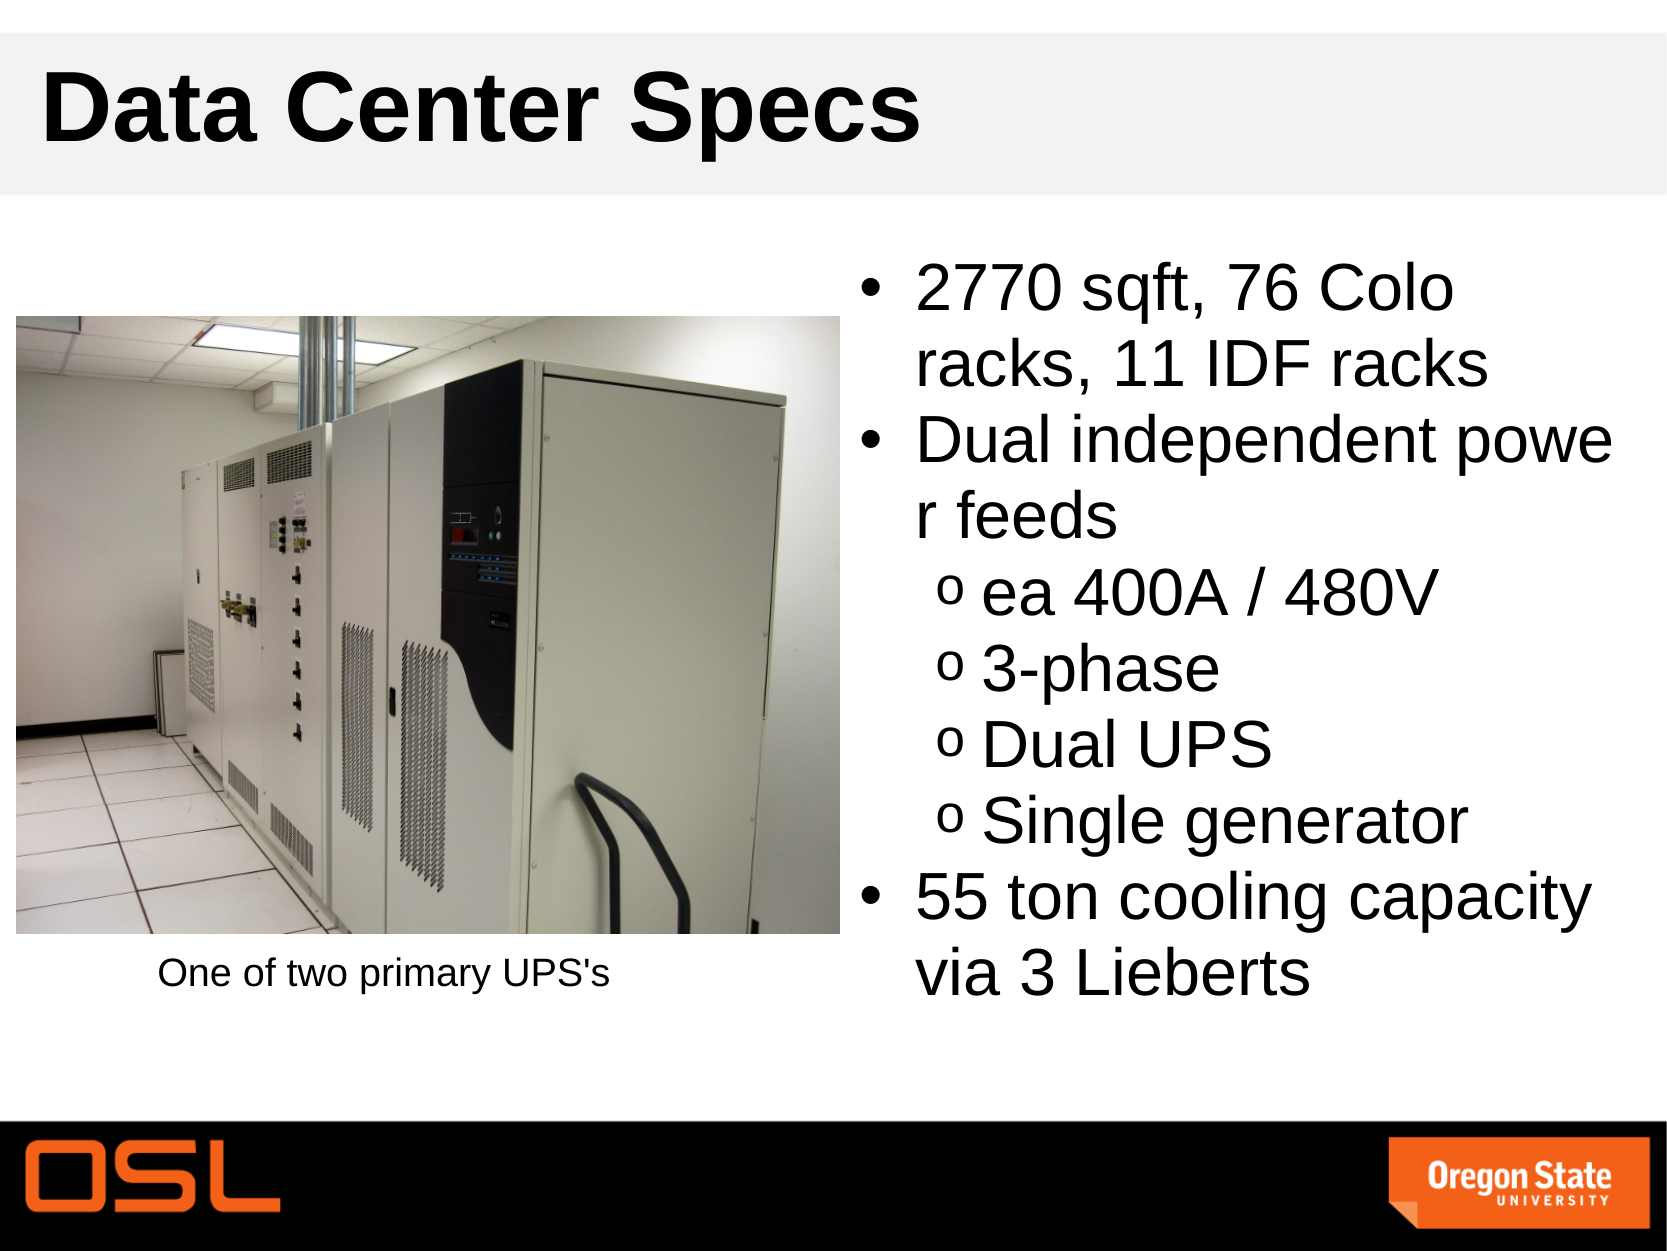

# Data Center Specs
2770 sqft, 76 Colo racks, 11 IDF racks
Dual independent power feeds
ea 400A / 480V
3-phase
Dual UPS
Single generator
55 ton cooling capacity via 3 Lieberts
One of two primary UPS's